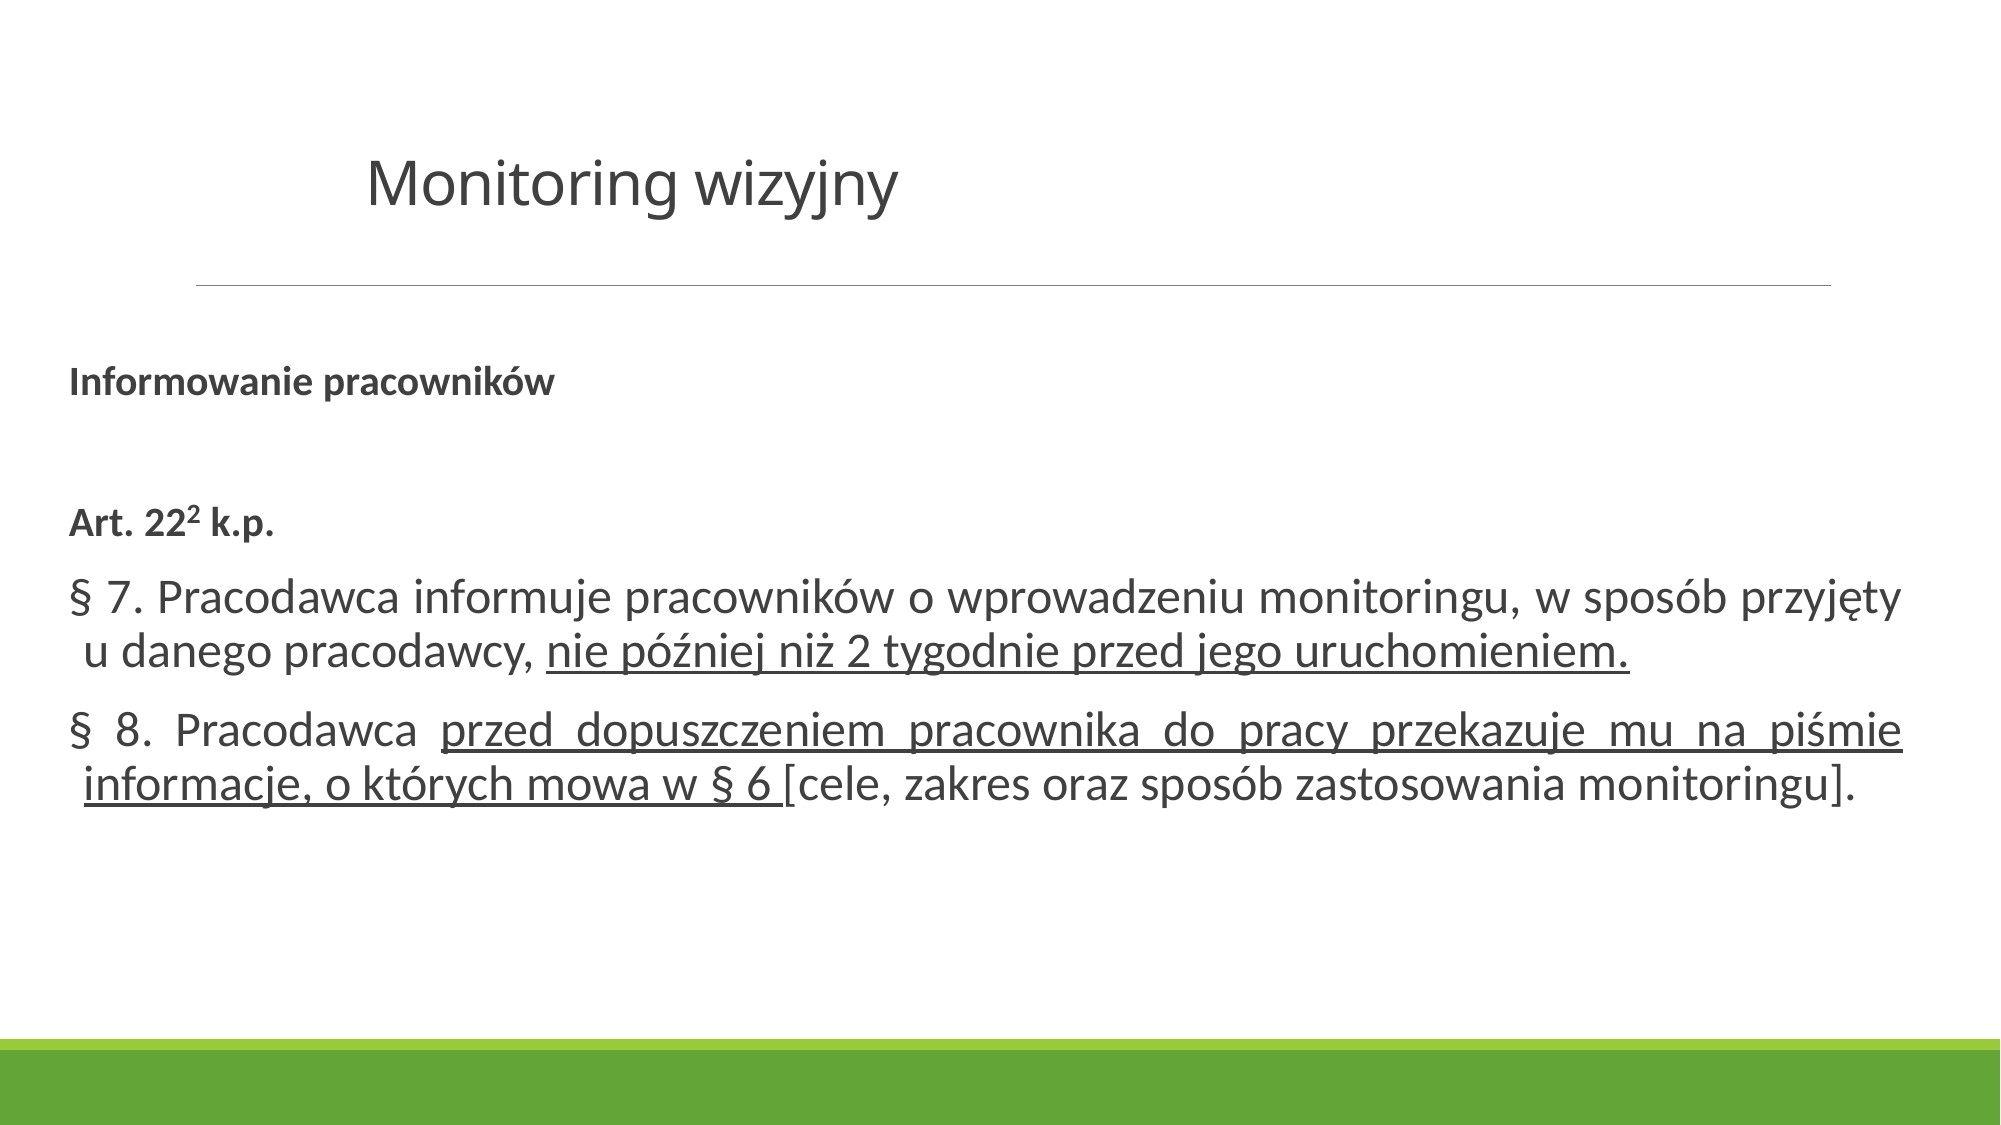

# Monitoring wizyjny
Informowanie pracowników
Art. 222 k.p.
§ 7. Pracodawca informuje pracowników o wprowadzeniu monitoringu, w sposób przyjęty u danego pracodawcy, nie później niż 2 tygodnie przed jego uruchomieniem.
§ 8. Pracodawca przed dopuszczeniem pracownika do pracy przekazuje mu na piśmie informacje, o których mowa w § 6 [cele, zakres oraz sposób zastosowania monitoringu].